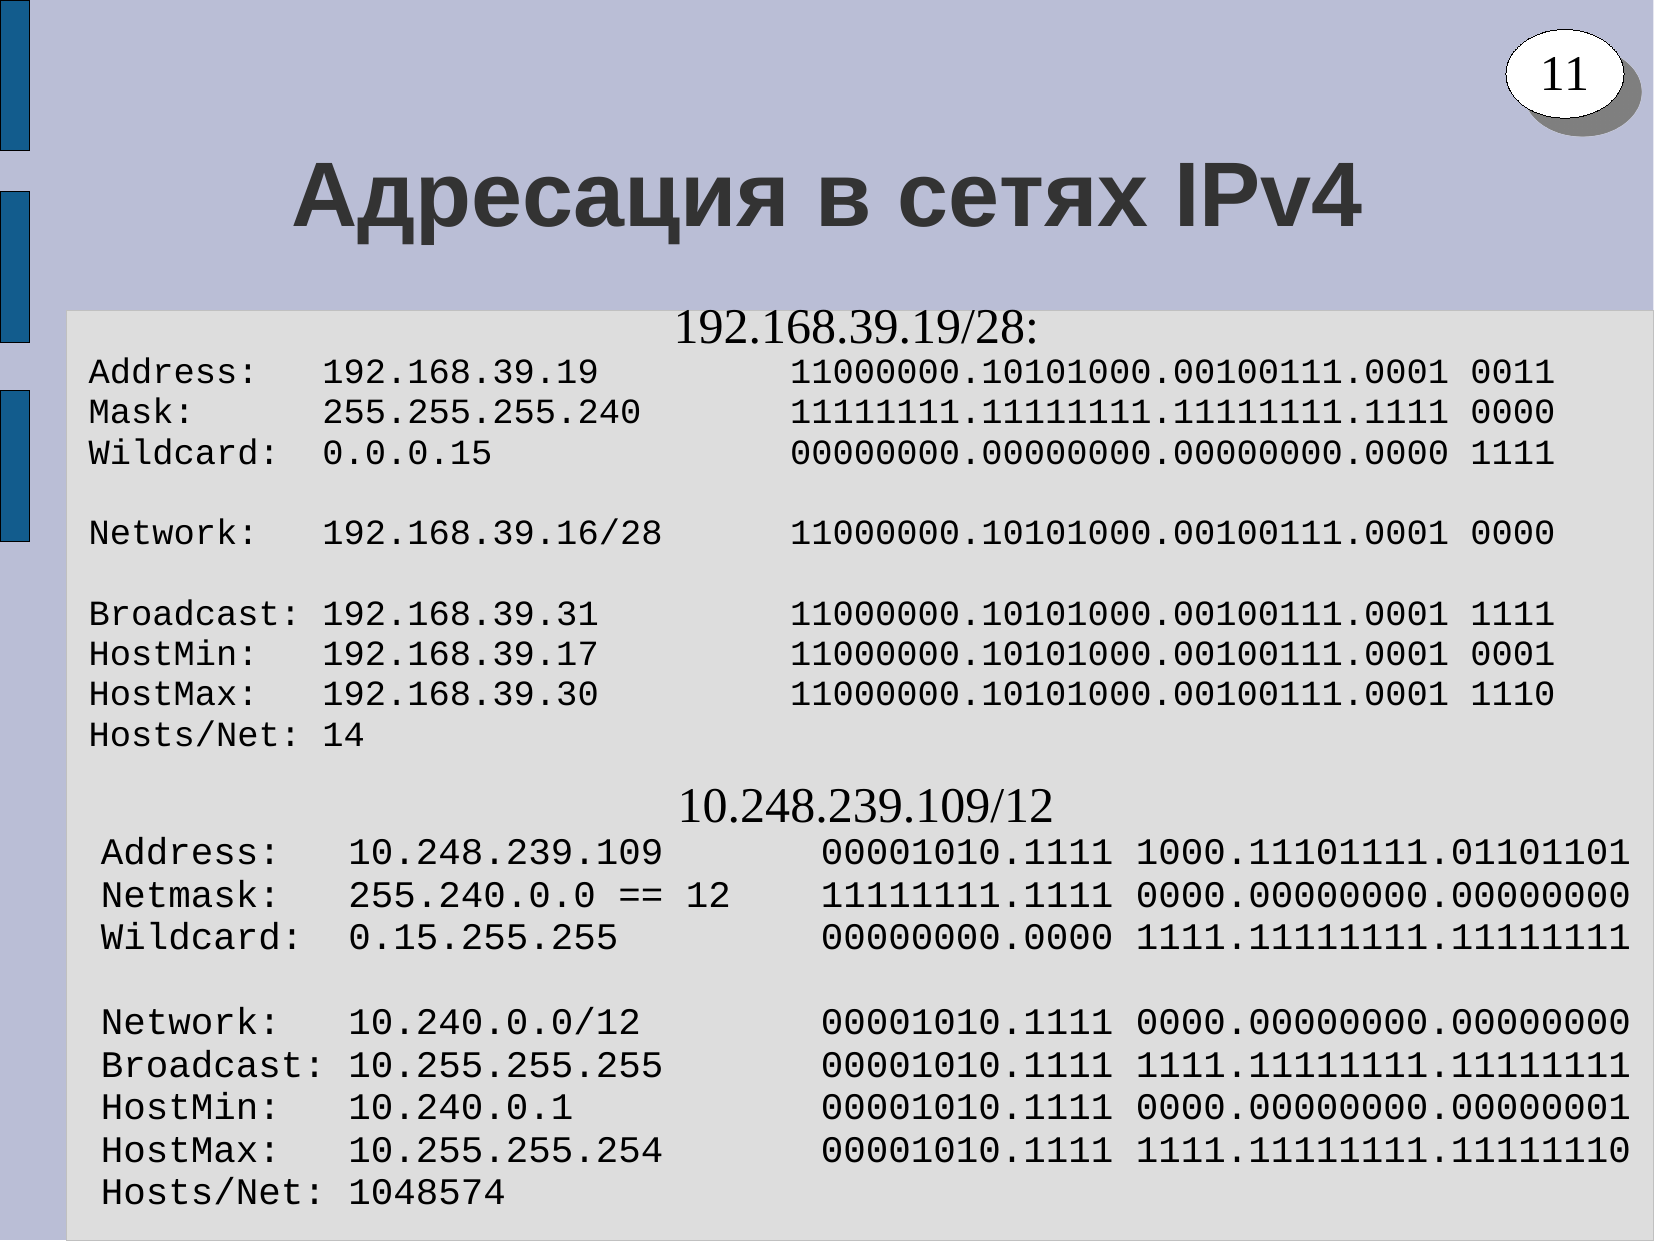

11
# Адресация в сетях IPv4
192.168.39.19/28:
Address: 192.168.39.19 11000000.10101000.00100111.0001 0011
Mask: 255.255.255.240 11111111.11111111.11111111.1111 0000
Wildcard: 0.0.0.15 00000000.00000000.00000000.0000 1111
Network: 192.168.39.16/28 11000000.10101000.00100111.0001 0000
Broadcast: 192.168.39.31 11000000.10101000.00100111.0001 1111
HostMin: 192.168.39.17 11000000.10101000.00100111.0001 0001
HostMax: 192.168.39.30 11000000.10101000.00100111.0001 1110
Hosts/Net: 14
10.248.239.109/12
Address: 10.248.239.109 00001010.1111 1000.11101111.01101101
Netmask: 255.240.0.0 == 12 11111111.1111 0000.00000000.00000000
Wildcard: 0.15.255.255 00000000.0000 1111.11111111.11111111
Network: 10.240.0.0/12 00001010.1111 0000.00000000.00000000
Broadcast: 10.255.255.255 00001010.1111 1111.11111111.11111111
HostMin: 10.240.0.1 00001010.1111 0000.00000000.00000001
HostMax: 10.255.255.254 00001010.1111 1111.11111111.11111110
Hosts/Net: 1048574